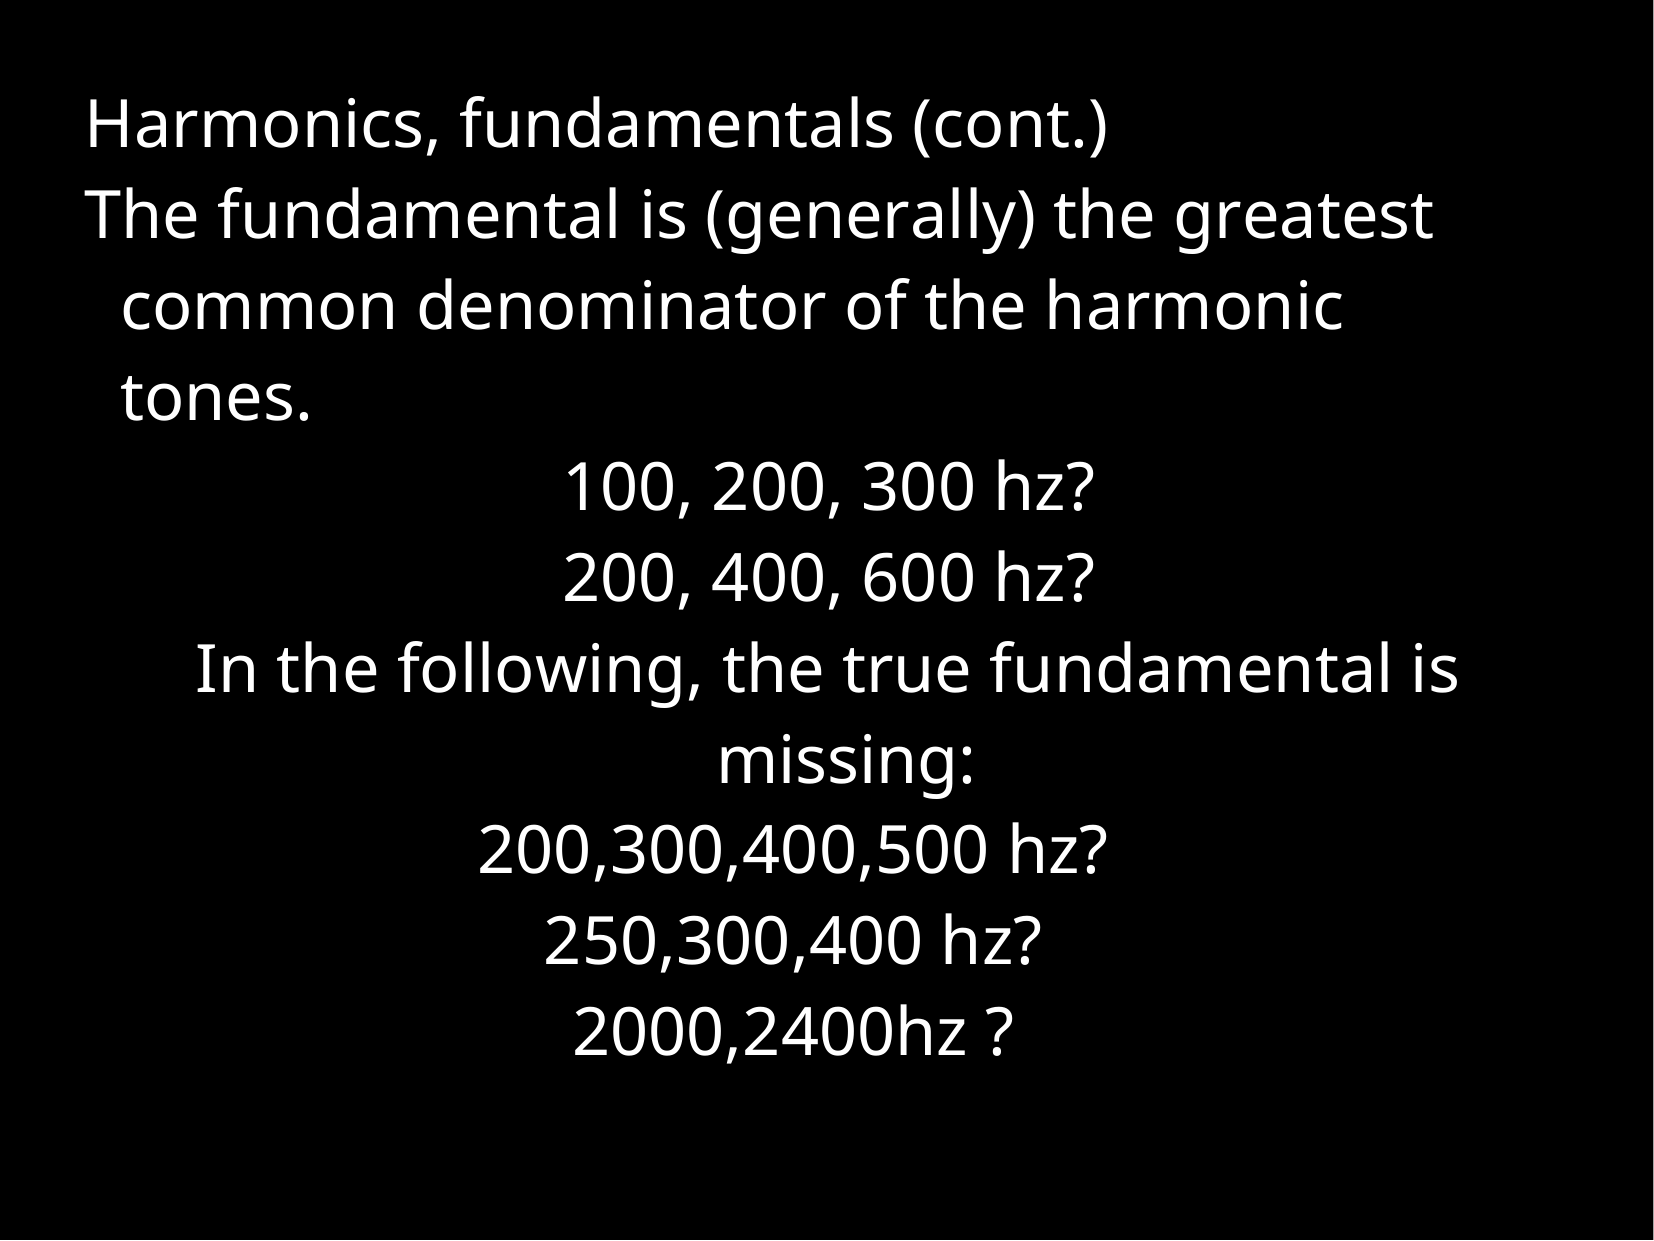

Harmonics, fundamentals (cont.)
The fundamental is (generally) the greatest common denominator of the harmonic tones.
100, 200, 300 hz?
200, 400, 600 hz?
In the following, the true fundamental is missing:
200,300,400,500 hz?
250,300,400 hz?
2000,2400hz ?